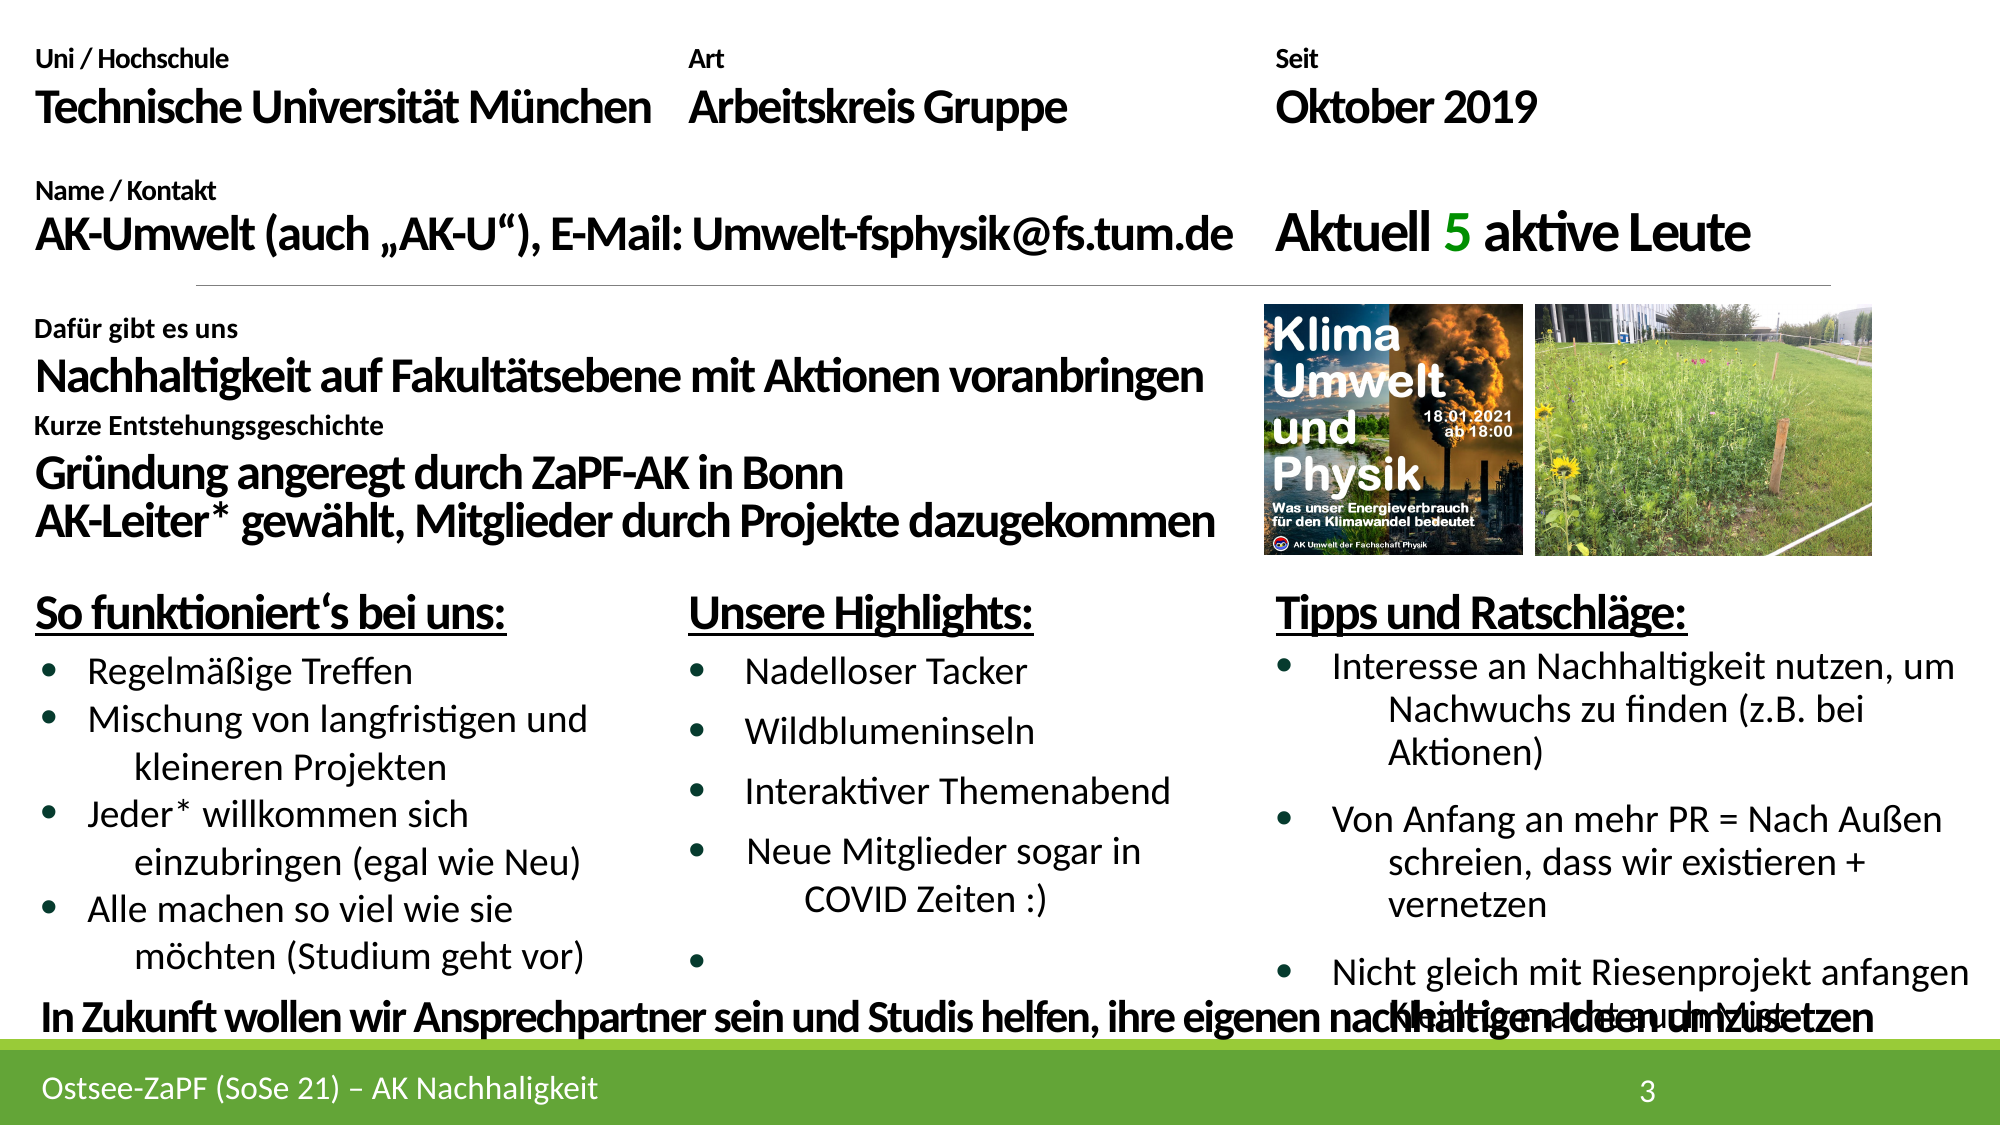

Uni / Hochschule
Art
Seit
Technische Universität München
Arbeitskreis Gruppe
Oktober 2019
Name / Kontakt
Aktuell 5 aktive Leute
AK-Umwelt (auch „AK-U“), E-Mail: Umwelt-fsphysik@fs.tum.de
Dafür gibt es uns
Nachhaltigkeit auf Fakultätsebene mit Aktionen voranbringen
Kurze Entstehungsgeschichte
Gründung angeregt durch ZaPF-AK in Bonn
AK-Leiter* gewählt, Mitglieder durch Projekte dazugekommen
So funktioniert‘s bei uns:
Unsere Highlights:
Tipps und Ratschläge:
Regelmäßige Treffen
Mischung von langfristigen und kleineren Projekten
Jeder* willkommen sich einzubringen (egal wie Neu)
Alle machen so viel wie sie möchten (Studium geht vor)
Nadelloser Tacker
Wildblumeninseln
Interaktiver Themenabend
Neue Mitglieder sogar in COVID Zeiten :)
Interesse an Nachhaltigkeit nutzen, um Nachwuchs zu finden (z.B. bei Aktionen)
Von Anfang an mehr PR = Nach Außen schreien, dass wir existieren + vernetzen
Nicht gleich mit Riesenprojekt anfangen Klein-φ macht auch Mist
In Zukunft wollen wir Ansprechpartner sein und Studis helfen, ihre eigenen nachhaltigen Ideen umzusetzen
Ostsee-ZaPF (SoSe 21) – AK Nachhaligkeit